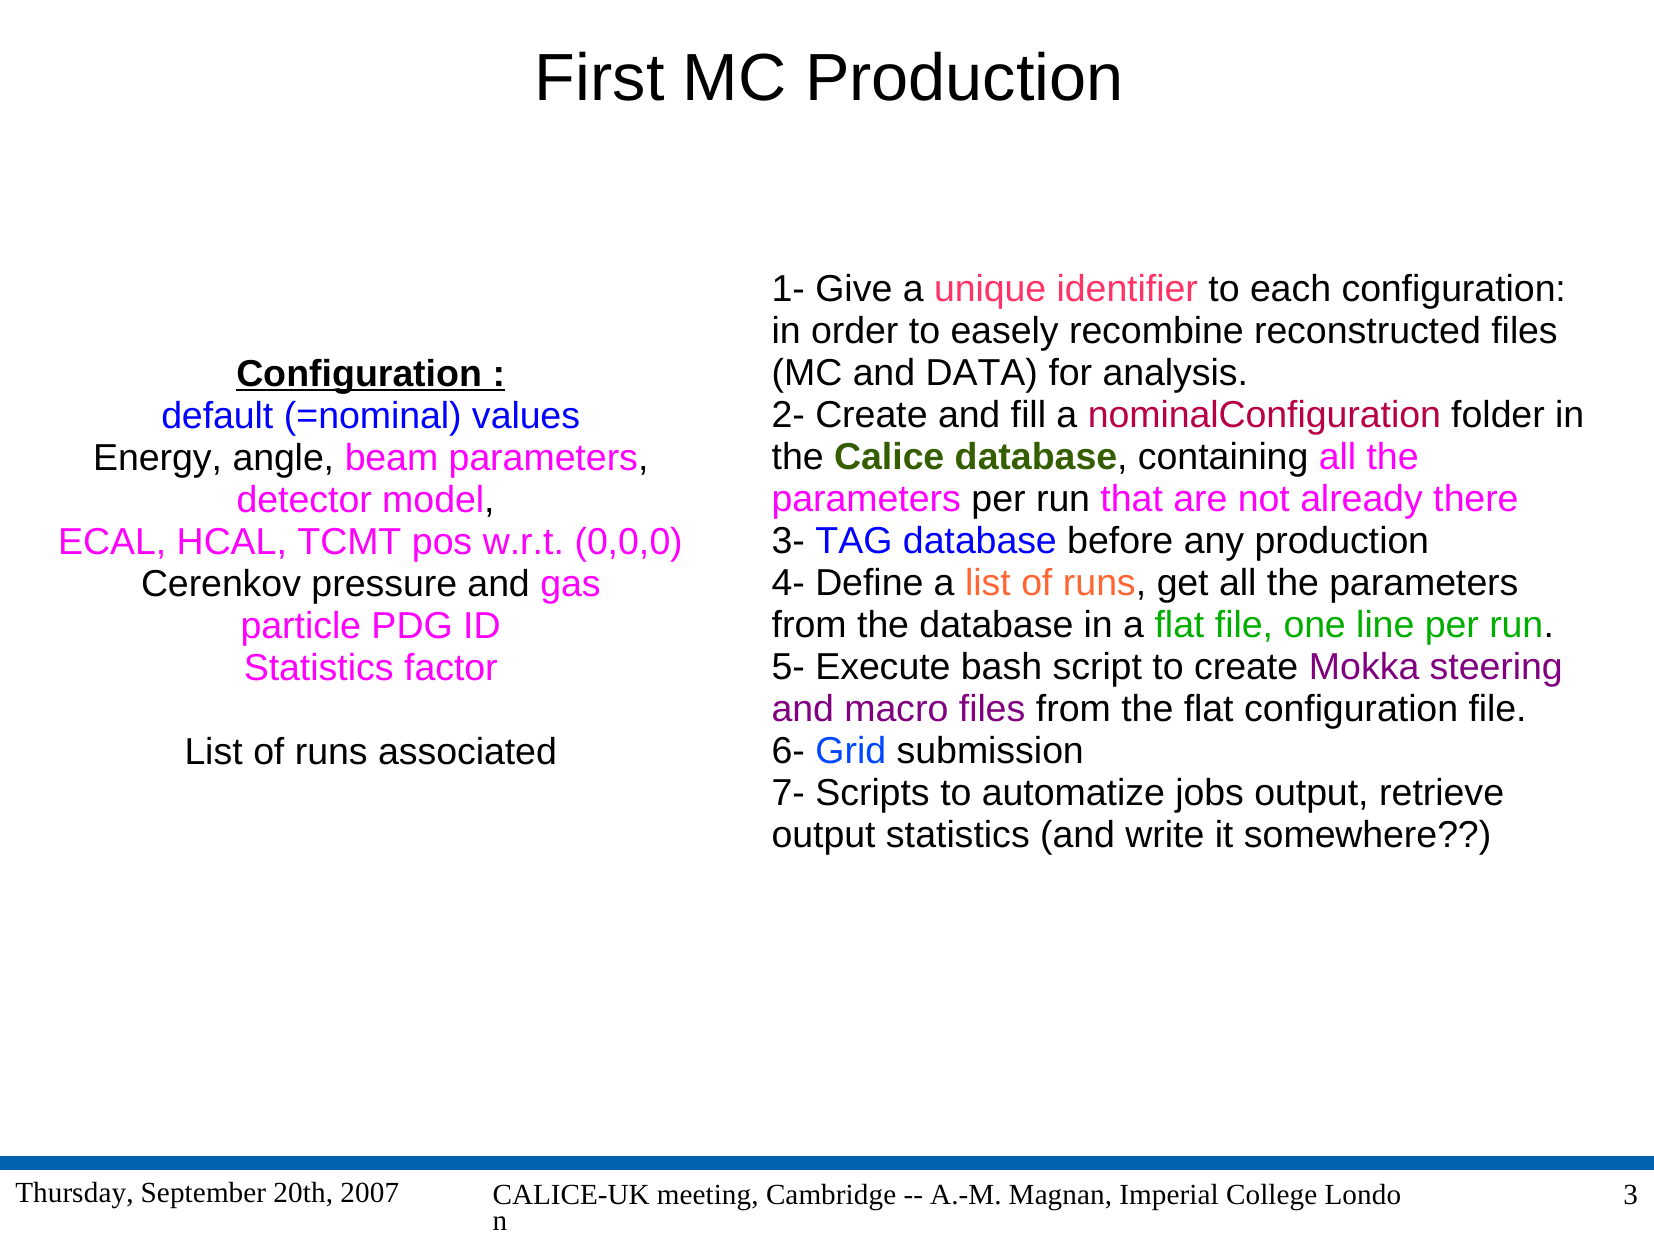

# First MC Production
1- Give a unique identifier to each configuration: in order to easely recombine reconstructed files (MC and DATA) for analysis.
2- Create and fill a nominalConfiguration folder in the Calice database, containing all the parameters per run that are not already there
3- TAG database before any production
4- Define a list of runs, get all the parameters from the database in a flat file, one line per run.
5- Execute bash script to create Mokka steering and macro files from the flat configuration file.
6- Grid submission
7- Scripts to automatize jobs output, retrieve output statistics (and write it somewhere??)
Configuration :
default (=nominal) values
Energy, angle, beam parameters,
detector model,
ECAL, HCAL, TCMT pos w.r.t. (0,0,0)
Cerenkov pressure and gas
particle PDG ID
Statistics factor
List of runs associated